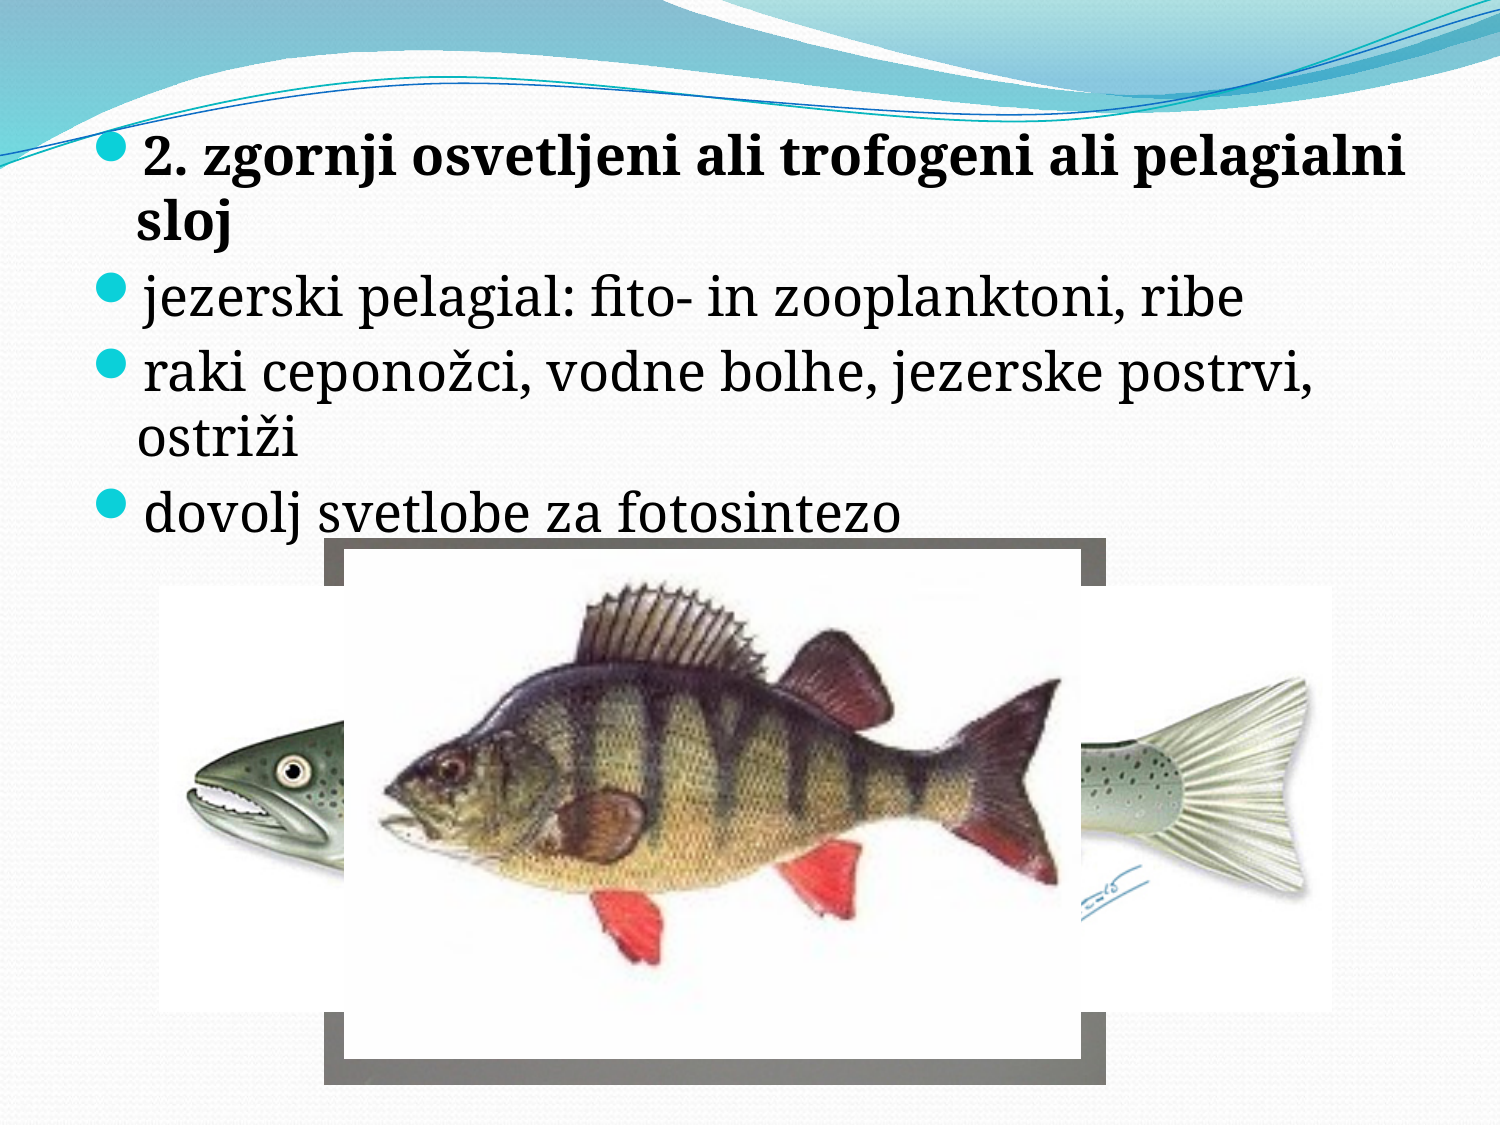

# 2. zgornji osvetljeni ali trofogeni ali pelagialni sloj
jezerski pelagial: fito- in zooplanktoni, ribe
raki ceponožci, vodne bolhe, jezerske postrvi, ostriži
dovolj svetlobe za fotosintezo